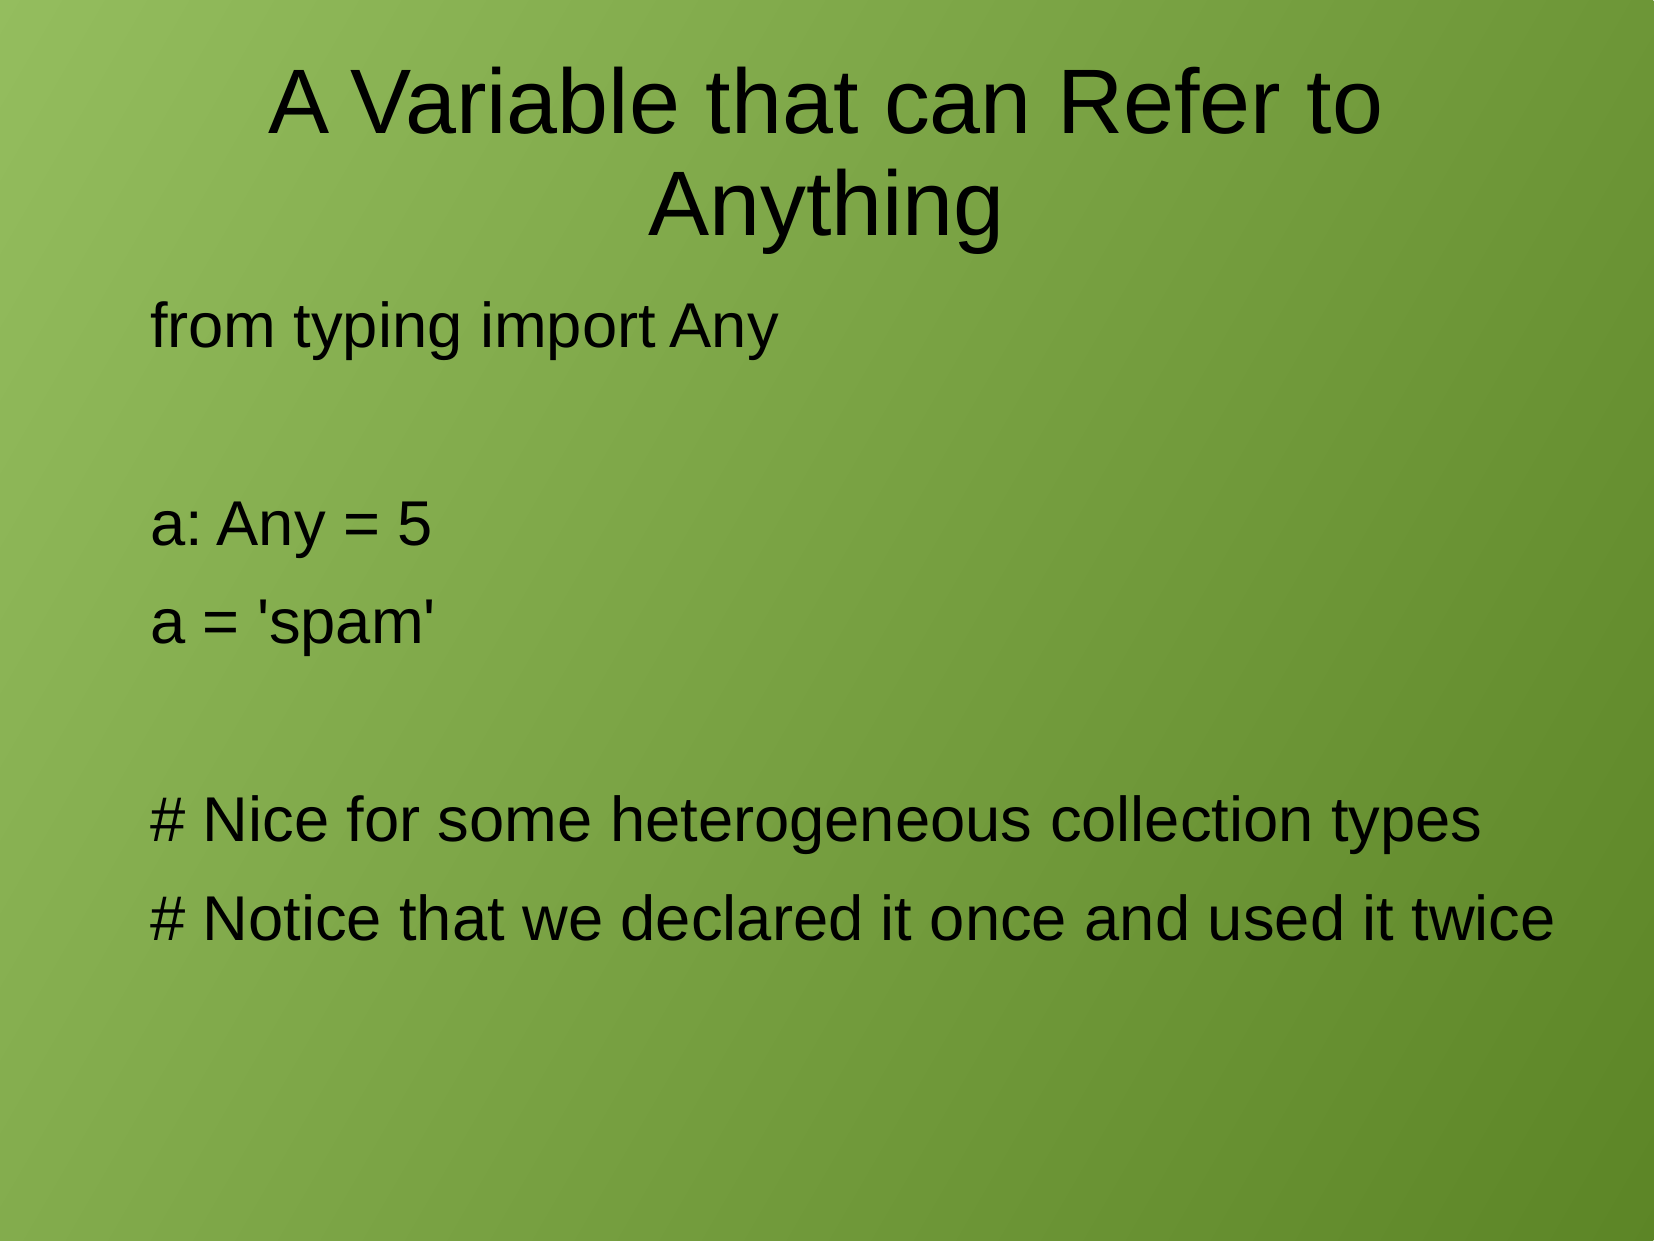

# A Variable that can Refer to Anything
from typing import Any
a: Any = 5
a = 'spam'
# Nice for some heterogeneous collection types
# Notice that we declared it once and used it twice